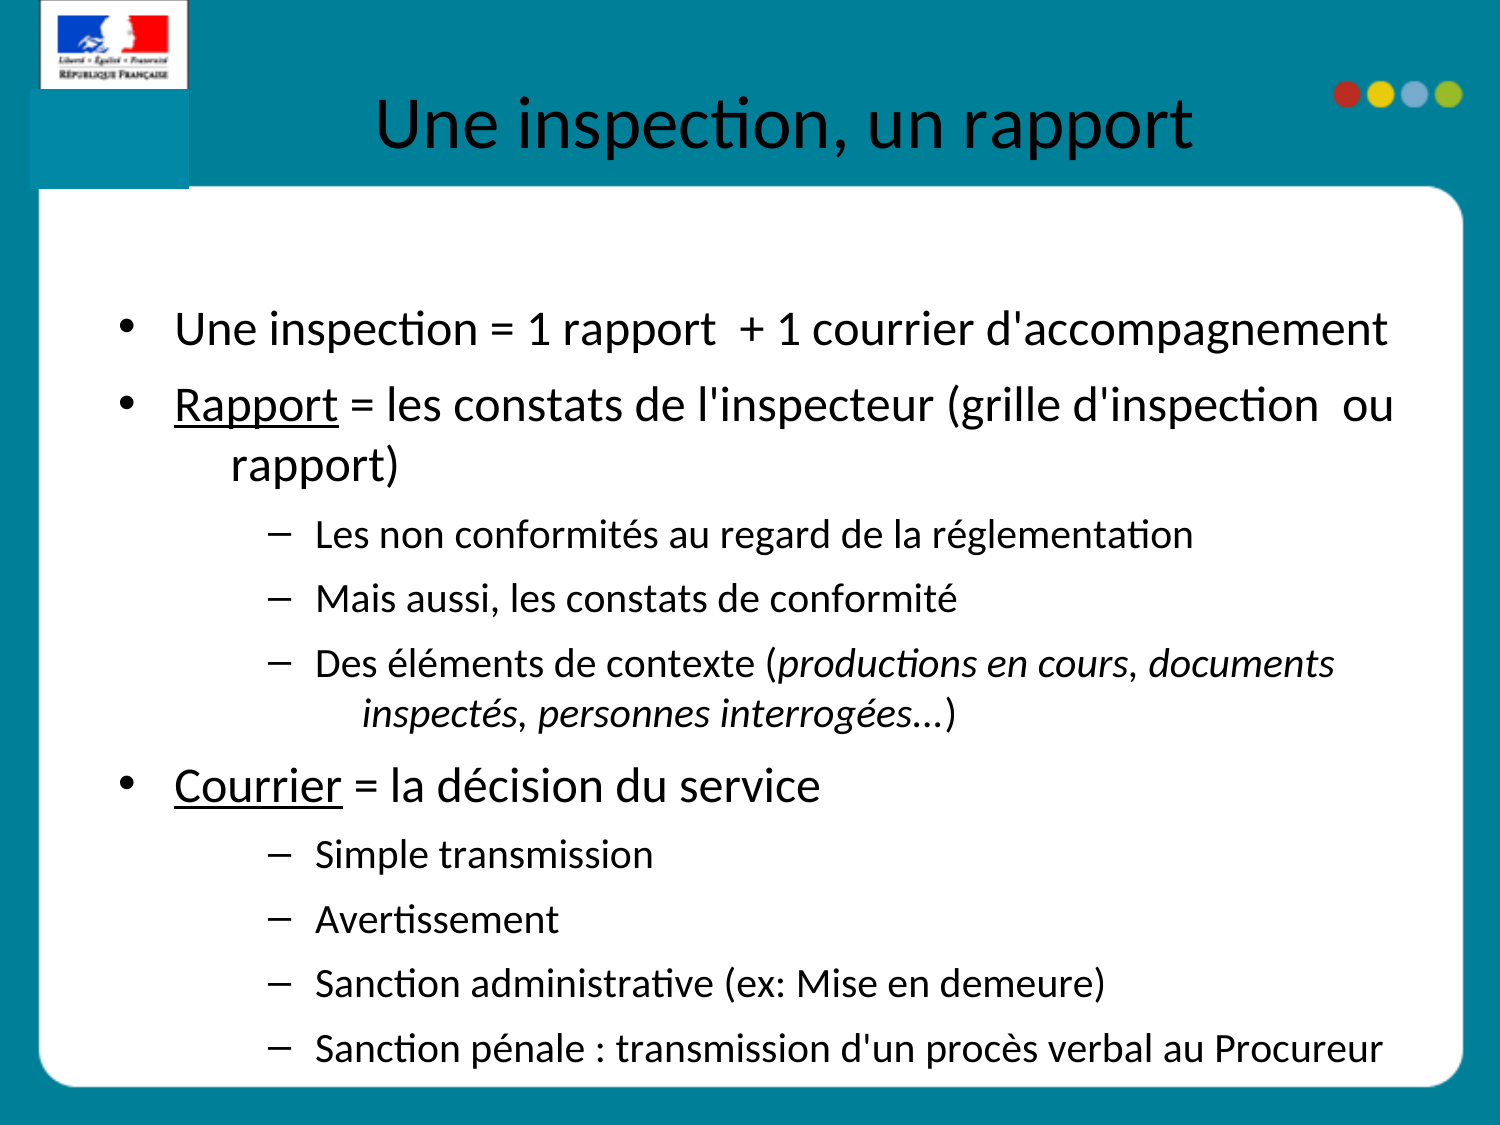

# Une inspection, un rapport
Une inspection = 1 rapport + 1 courrier d'accompagnement
Rapport = les constats de l'inspecteur (grille d'inspection ou rapport)
Les non conformités au regard de la réglementation
Mais aussi, les constats de conformité
Des éléments de contexte (productions en cours, documents inspectés, personnes interrogées...)
Courrier = la décision du service
Simple transmission
Avertissement
Sanction administrative (ex: Mise en demeure)
Sanction pénale : transmission d'un procès verbal au Procureur